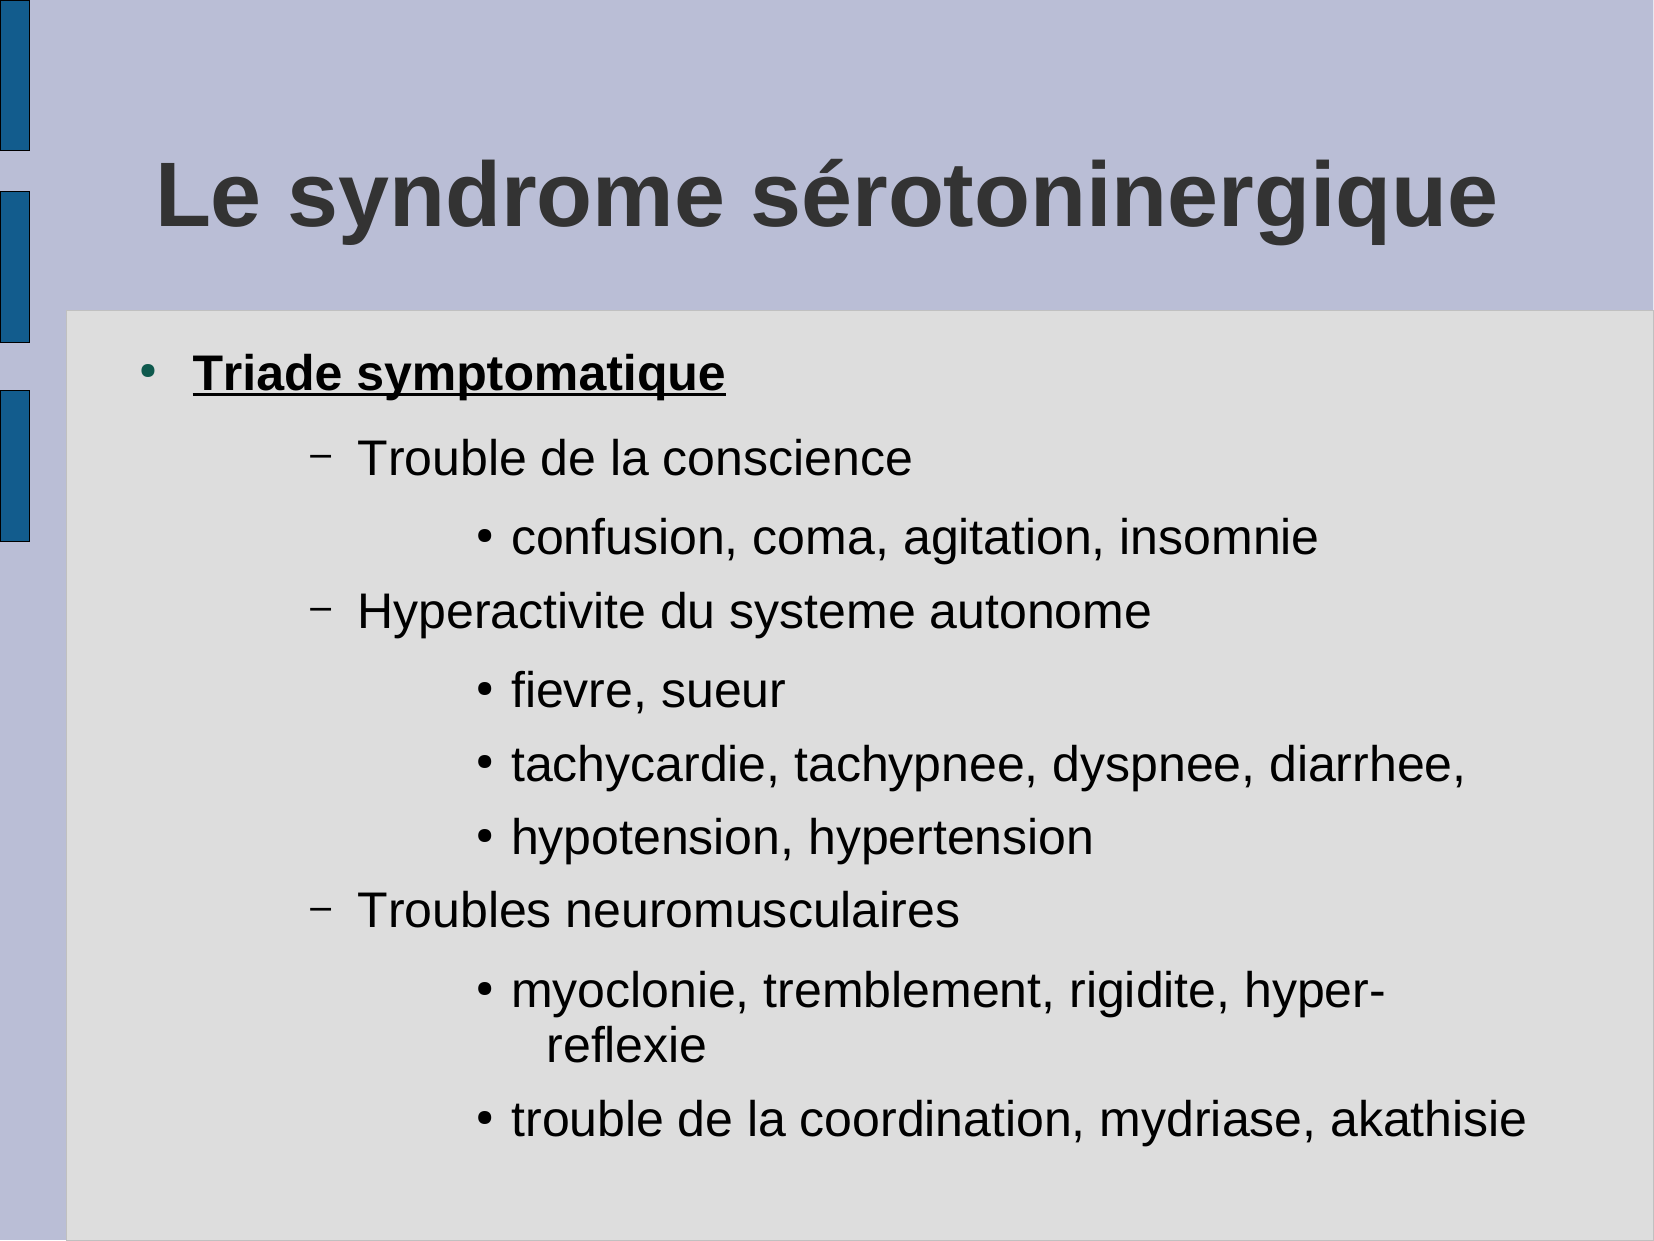

# Le syndrome sérotoninergique
Triade symptomatique
Trouble de la conscience
confusion, coma, agitation, insomnie
Hyperactivite du systeme autonome
fievre, sueur
tachycardie, tachypnee, dyspnee, diarrhee,
hypotension, hypertension
Troubles neuromusculaires
myoclonie, tremblement, rigidite, hyper-reflexie
trouble de la coordination, mydriase, akathisie